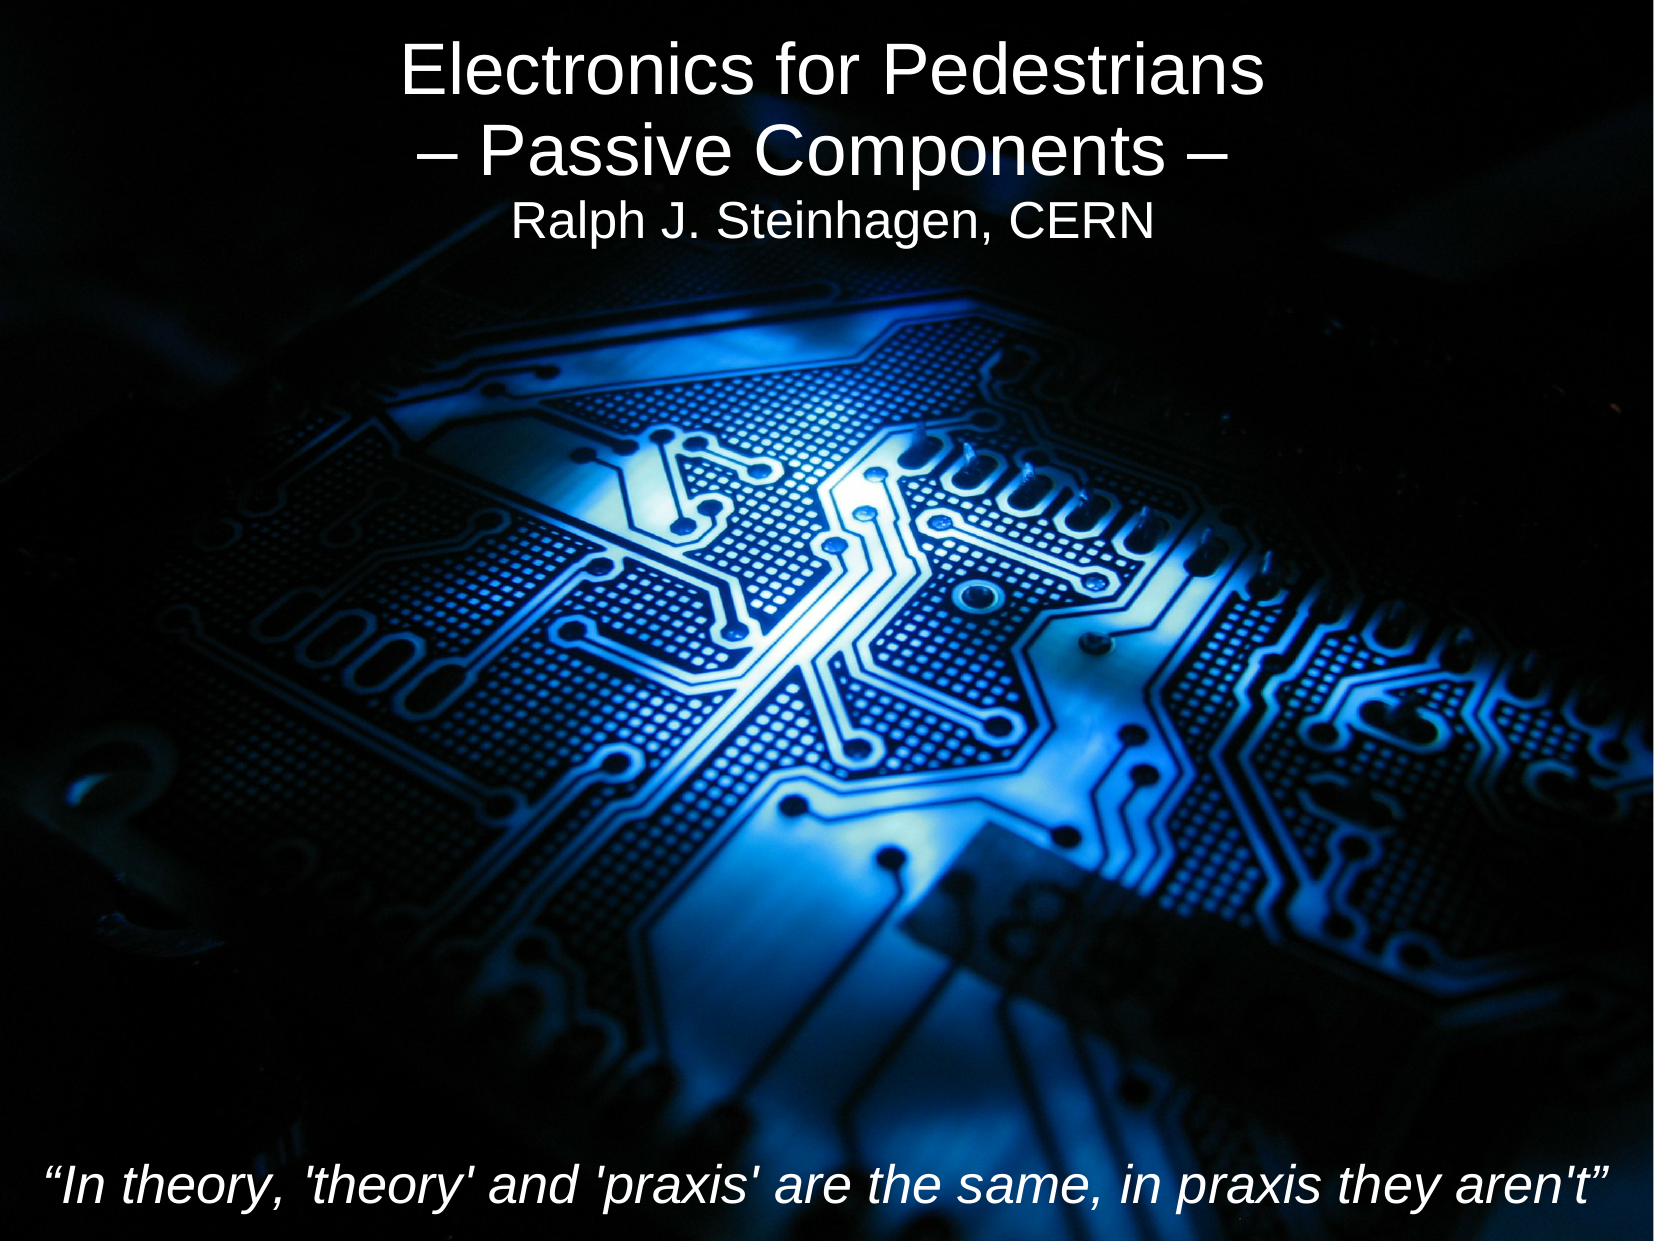

Electronics for Pedestrians
– Passive Components –
Ralph J. Steinhagen, CERN
“In theory, 'theory' and 'praxis' are the same, in praxis they aren't”